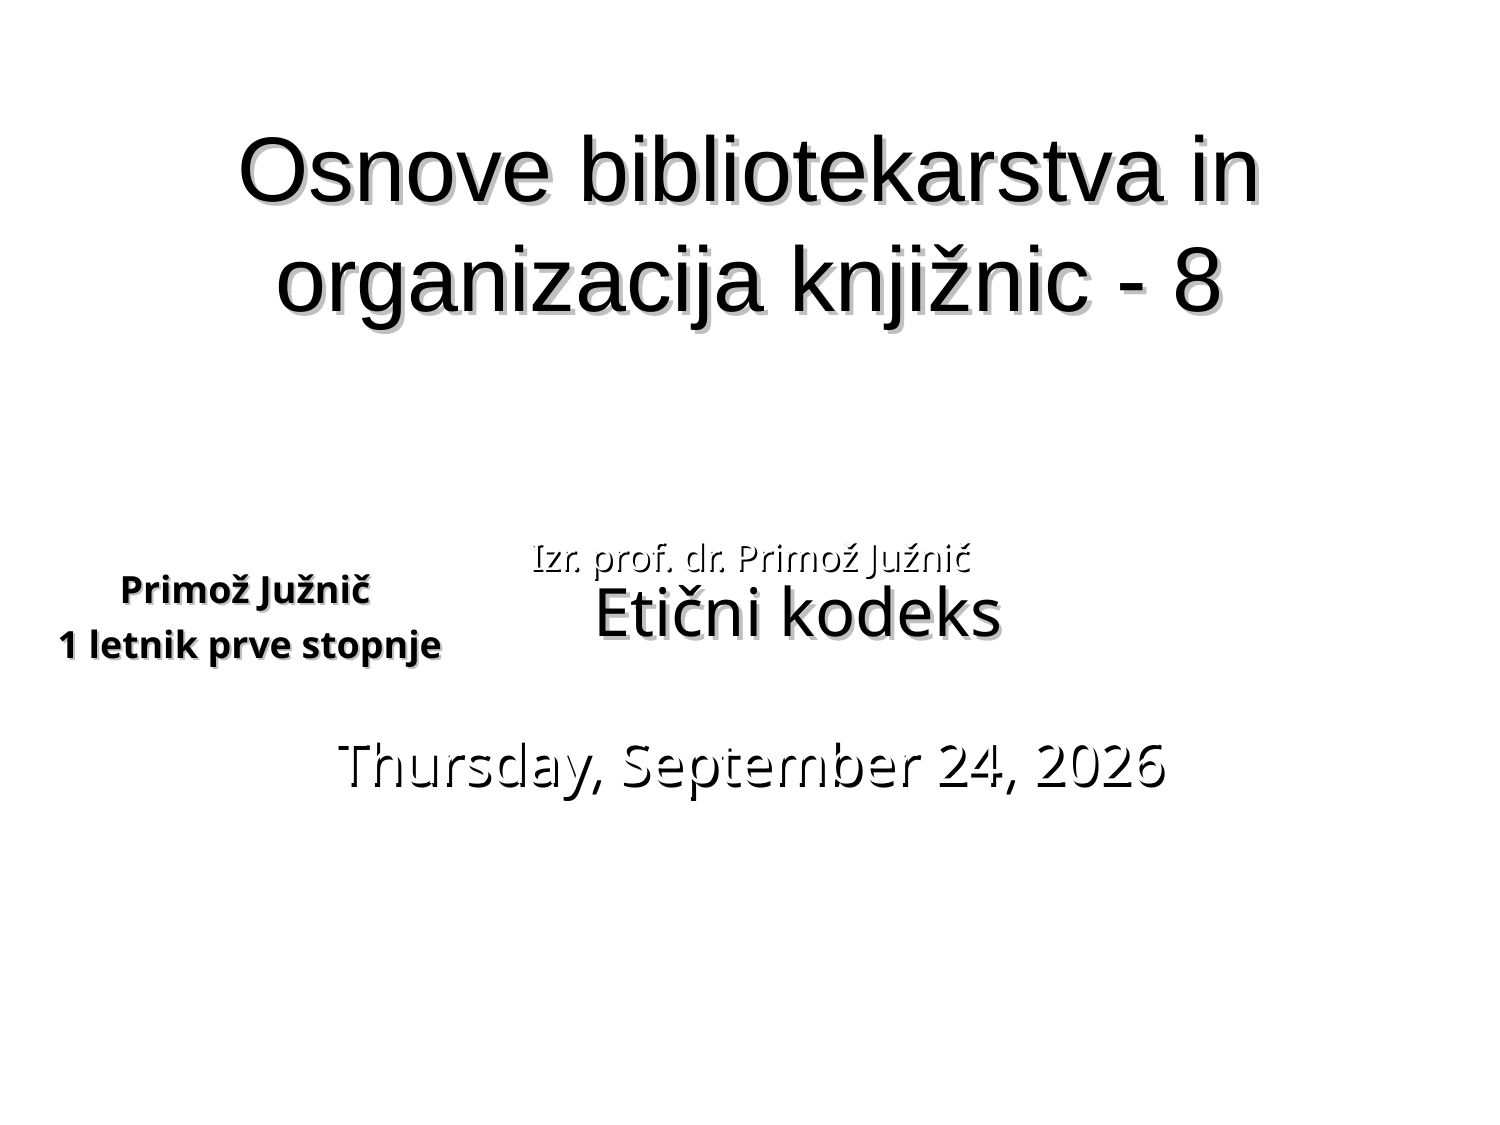

Osnove bibliotekarstva in organizacija knjižnic - 8
Etični kodeks
Primož Južnič
1 letnik prve stopnje
# Izr. prof. dr. Primož Južnič